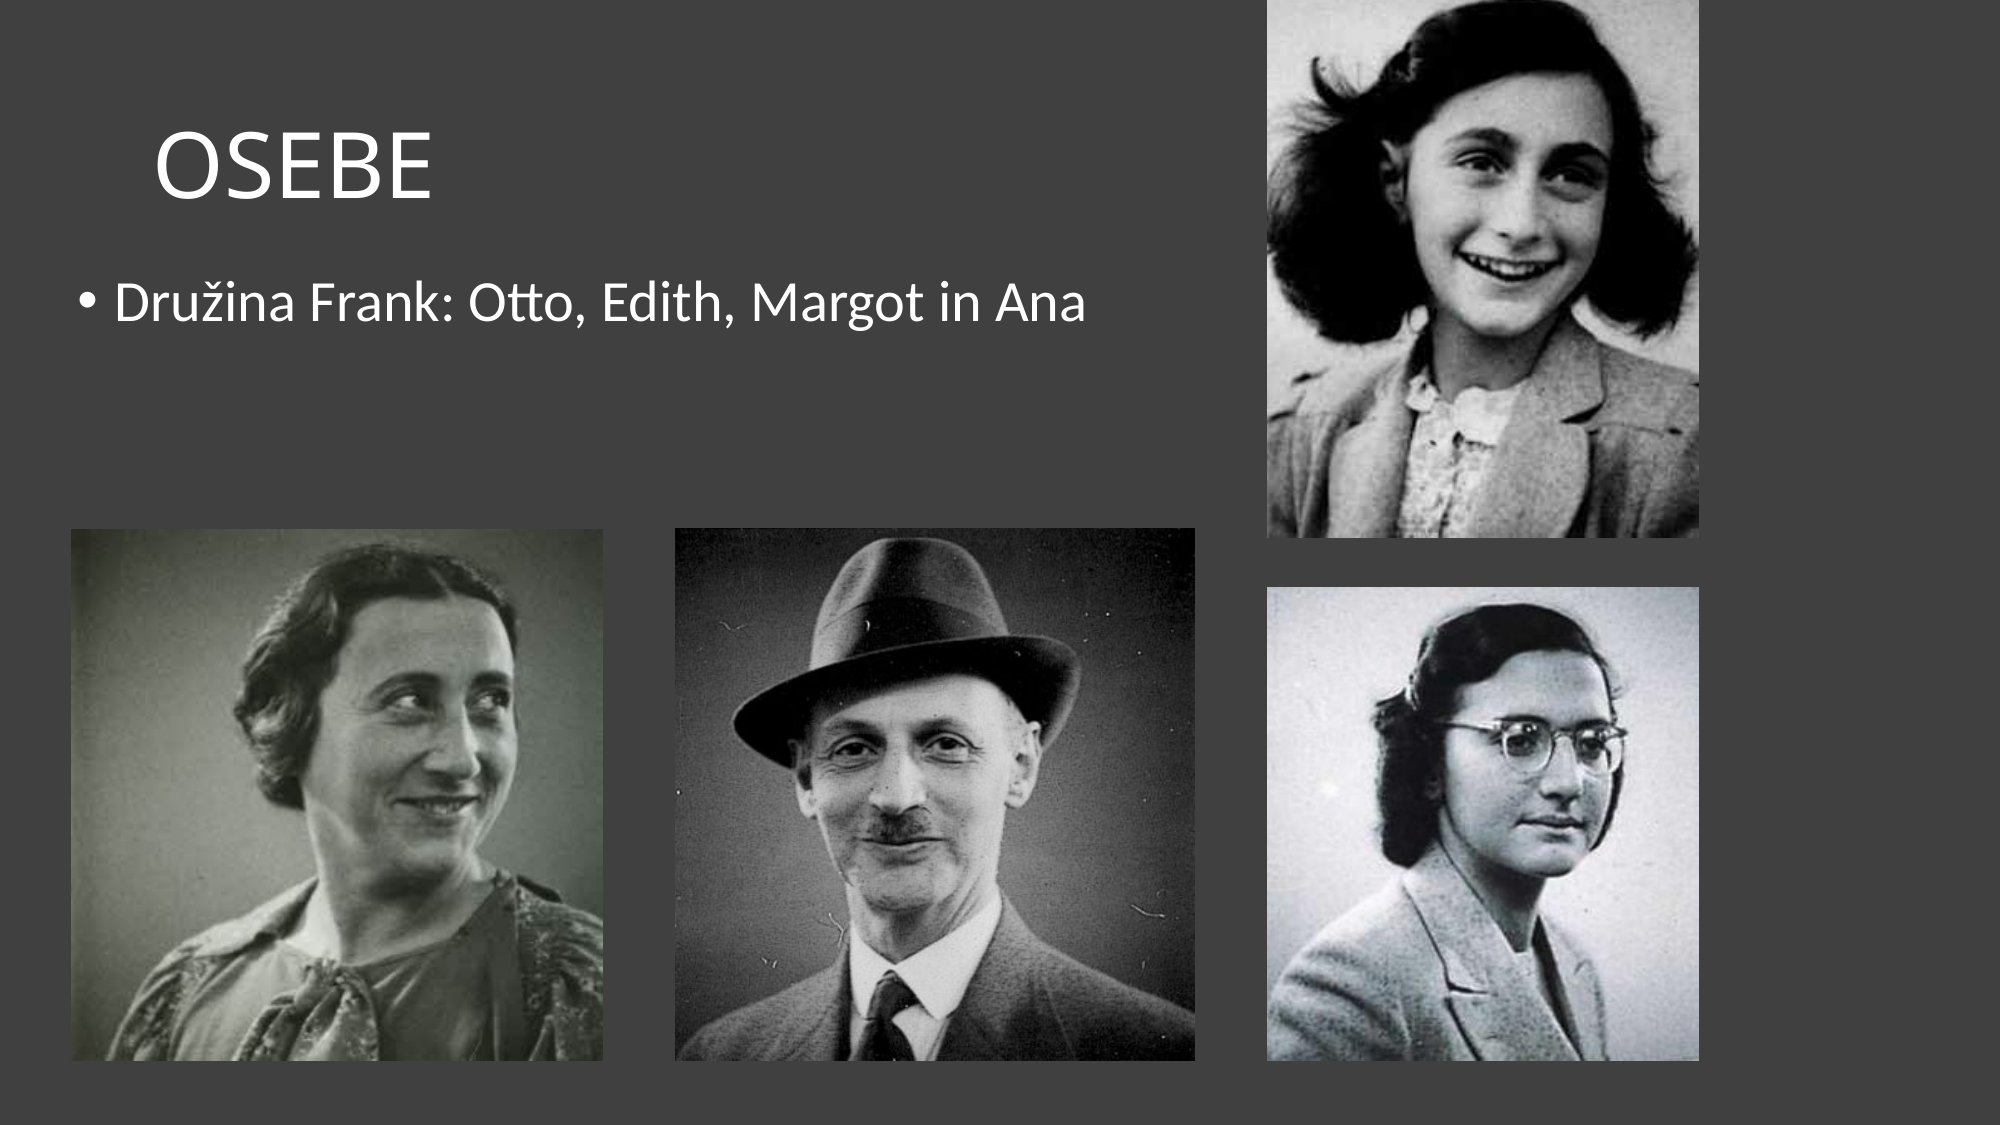

# OSEBE
Družina Frank: Otto, Edith, Margot in Ana